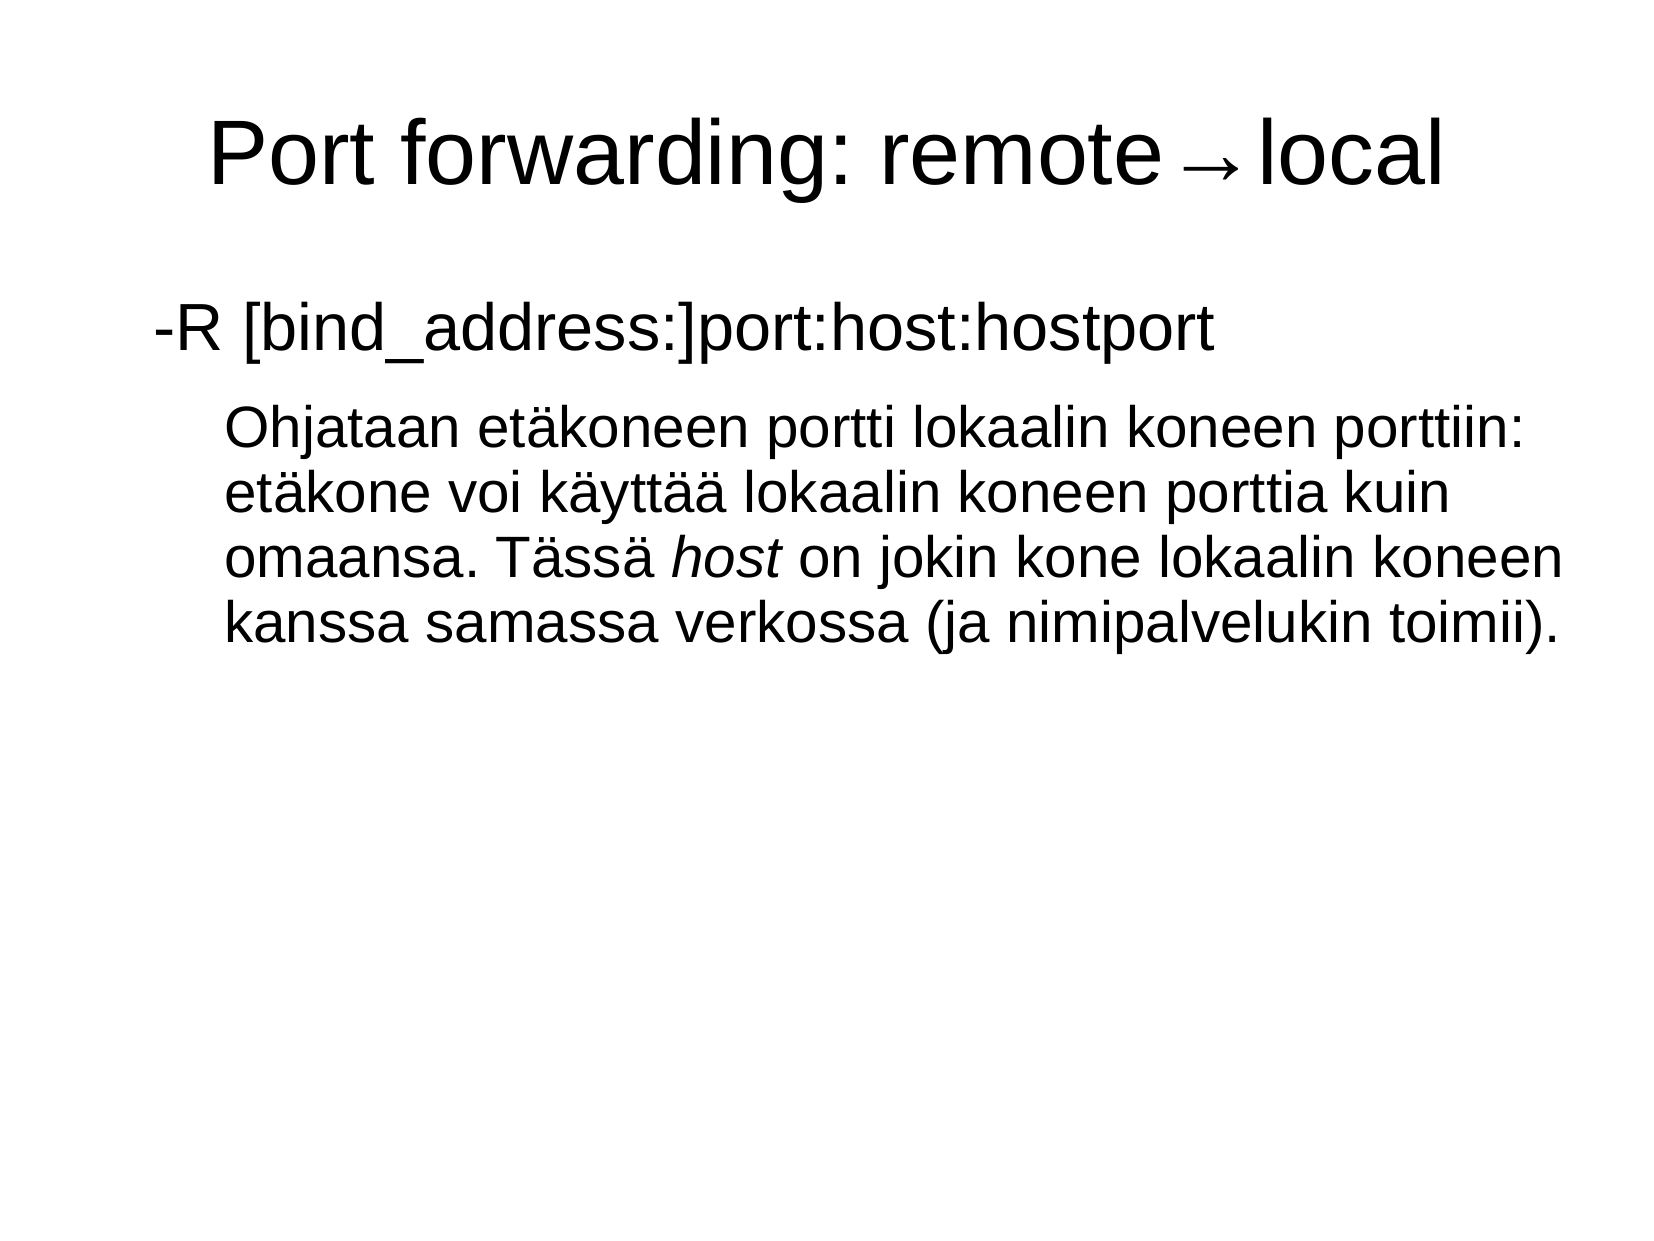

# Port forwarding: remote→local
-R [bind_address:]port:host:hostport
Ohjataan etäkoneen portti lokaalin koneen porttiin: etäkone voi käyttää lokaalin koneen porttia kuin omaansa. Tässä host on jokin kone lokaalin koneen kanssa samassa verkossa (ja nimipalvelukin toimii).